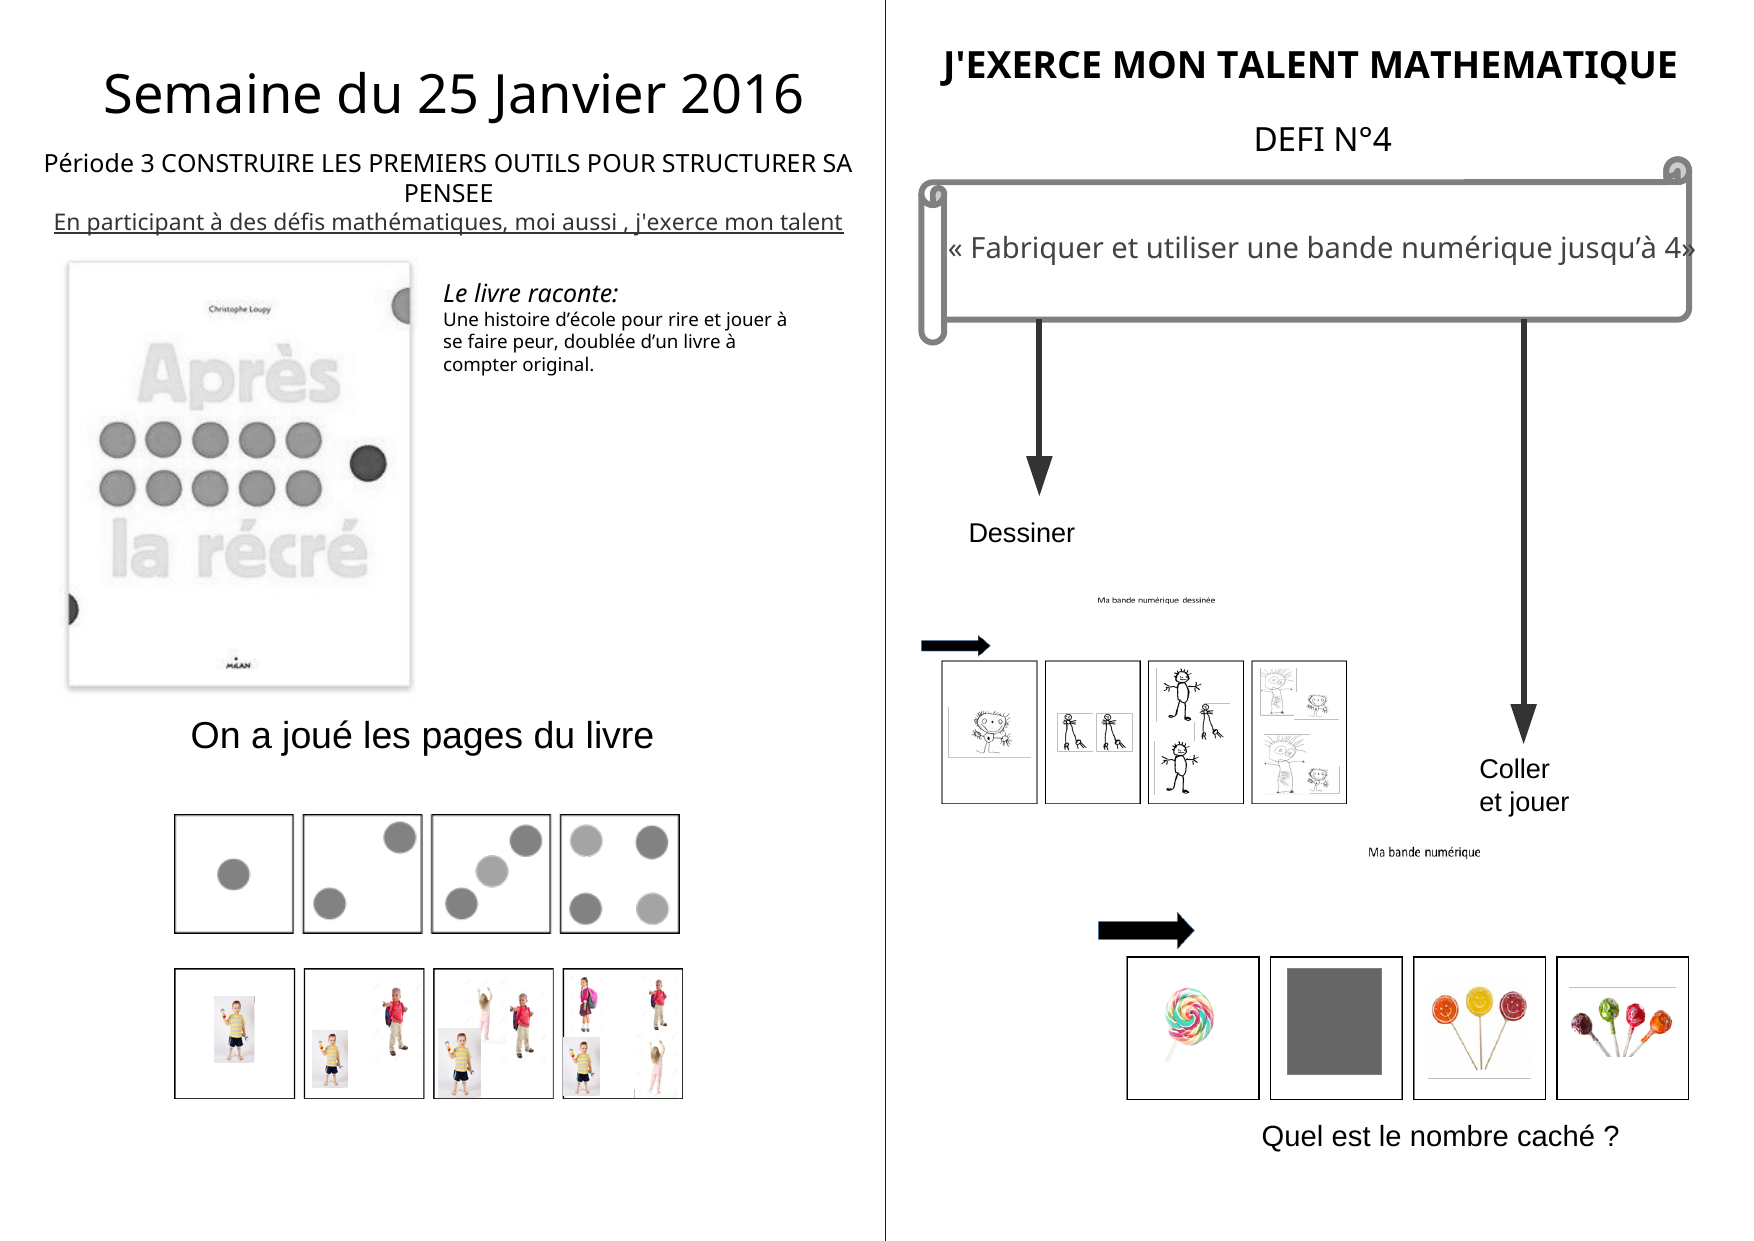

J'EXERCE MON TALENT MATHEMATIQUE
Semaine du 25 Janvier 2016
DEFI N°4
Période 3 CONSTRUIRE LES PREMIERS OUTILS POUR STRUCTURER SA PENSEE
En participant à des défis mathématiques, moi aussi , j'exerce mon talent
« Fabriquer et utiliser une bande numérique jusqu’à 4»
Le livre raconte:
Une histoire d’école pour rire et jouer à se faire peur, doublée d’un livre à compter original.
Dessiner
 On a joué les pages du livre
Coller
et jouer
Quel est le nombre caché ?